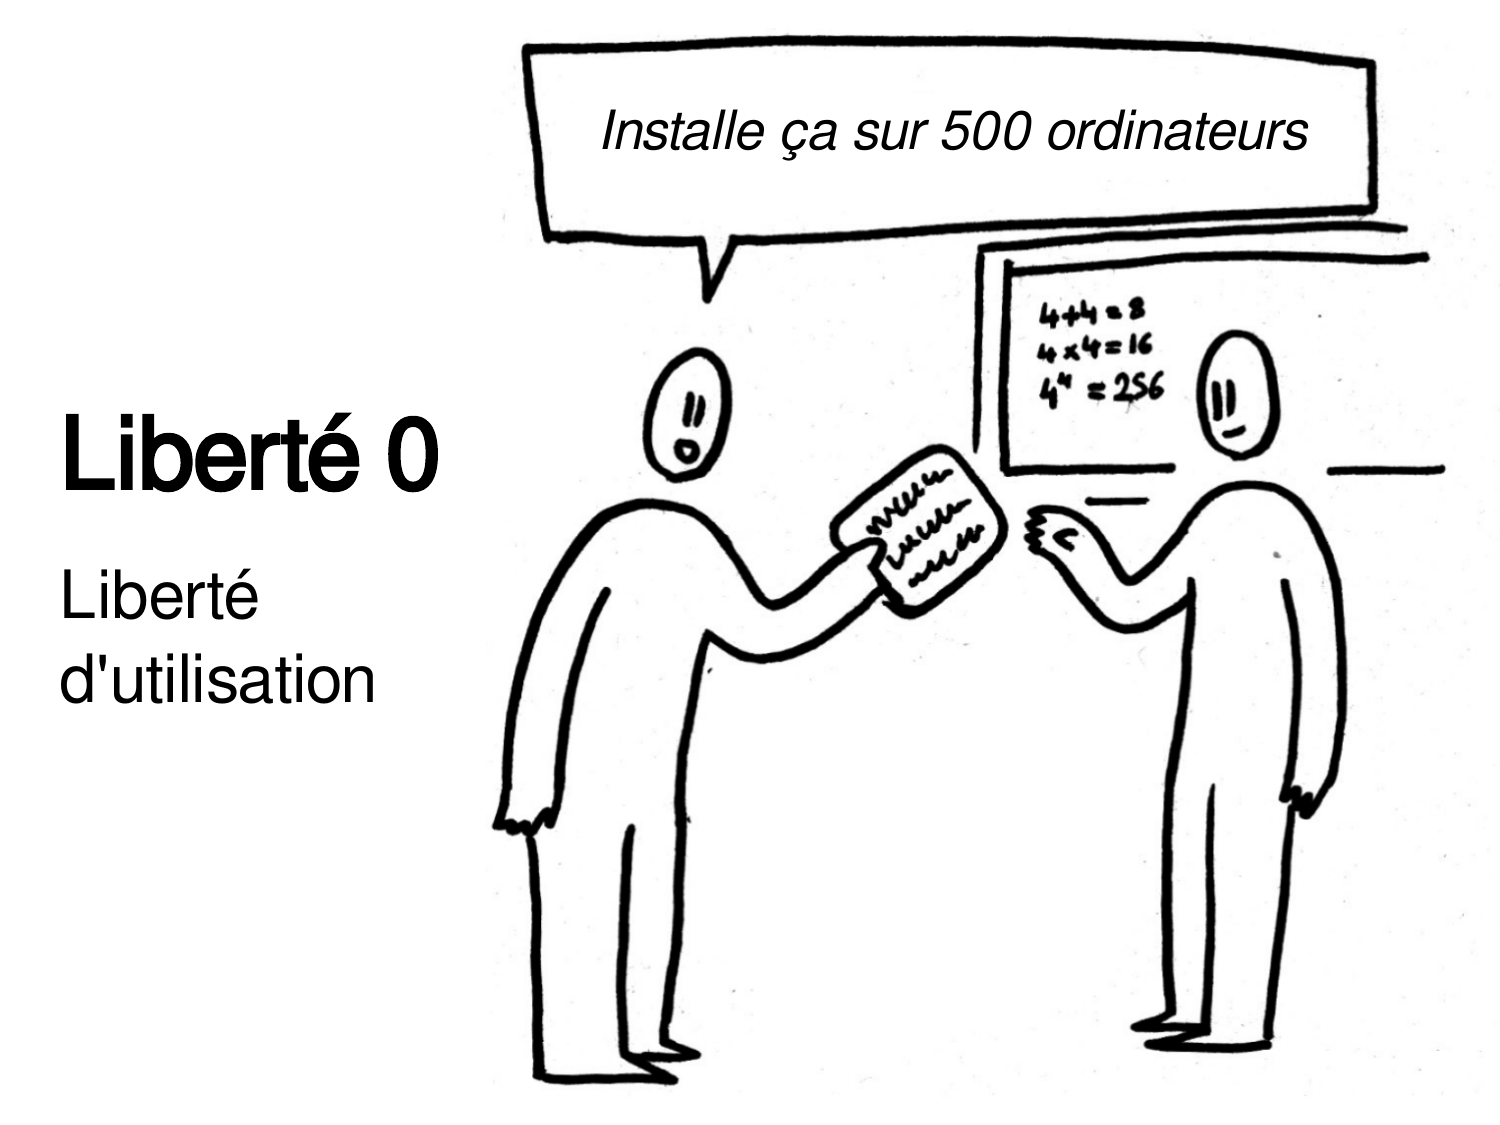

Installe ça sur 500 ordinateurs
Liberté 0
Liberté d'utilisation